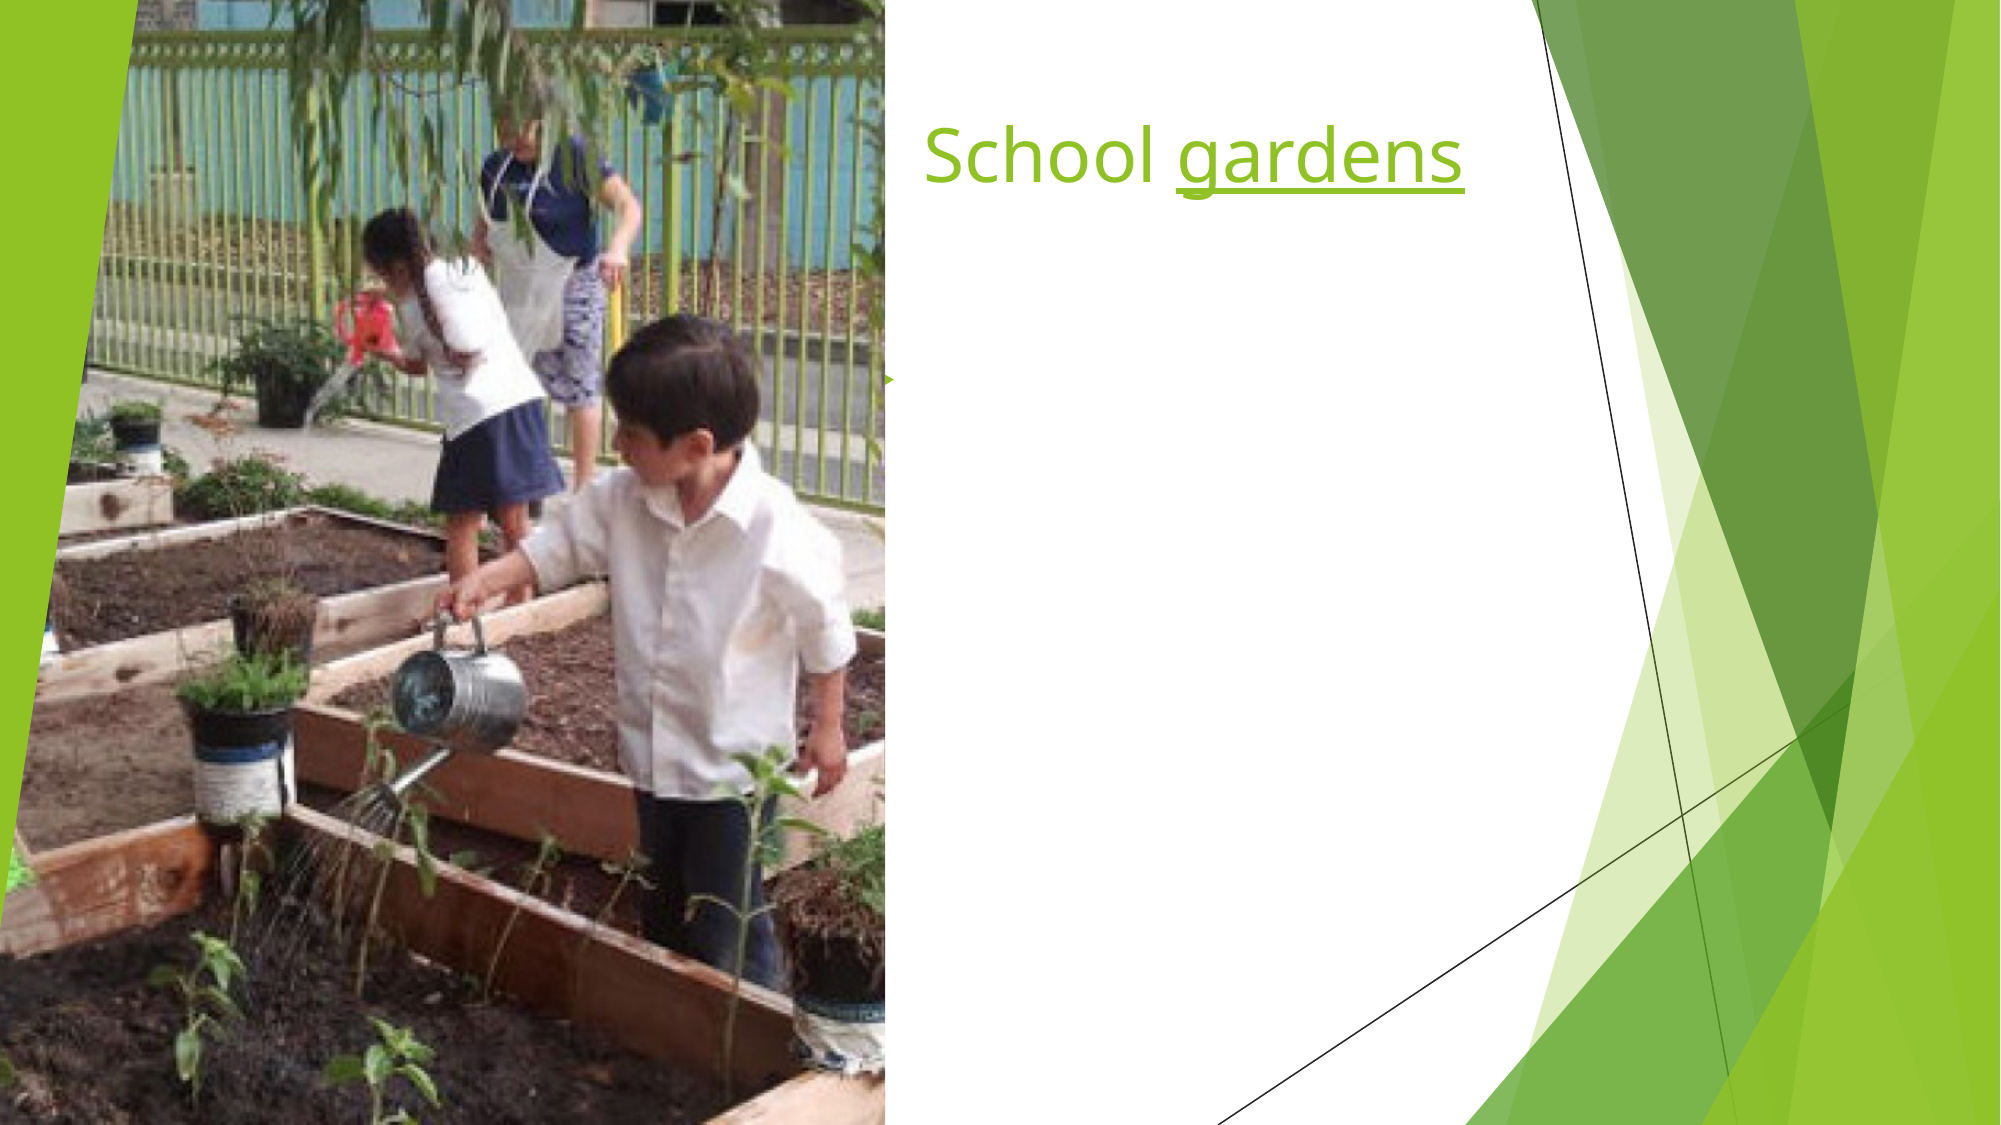

# School gardens
Educating children about plants and their importance can be beneficial not only for the planet but also for teachers. They can make interesting and practical lessons.